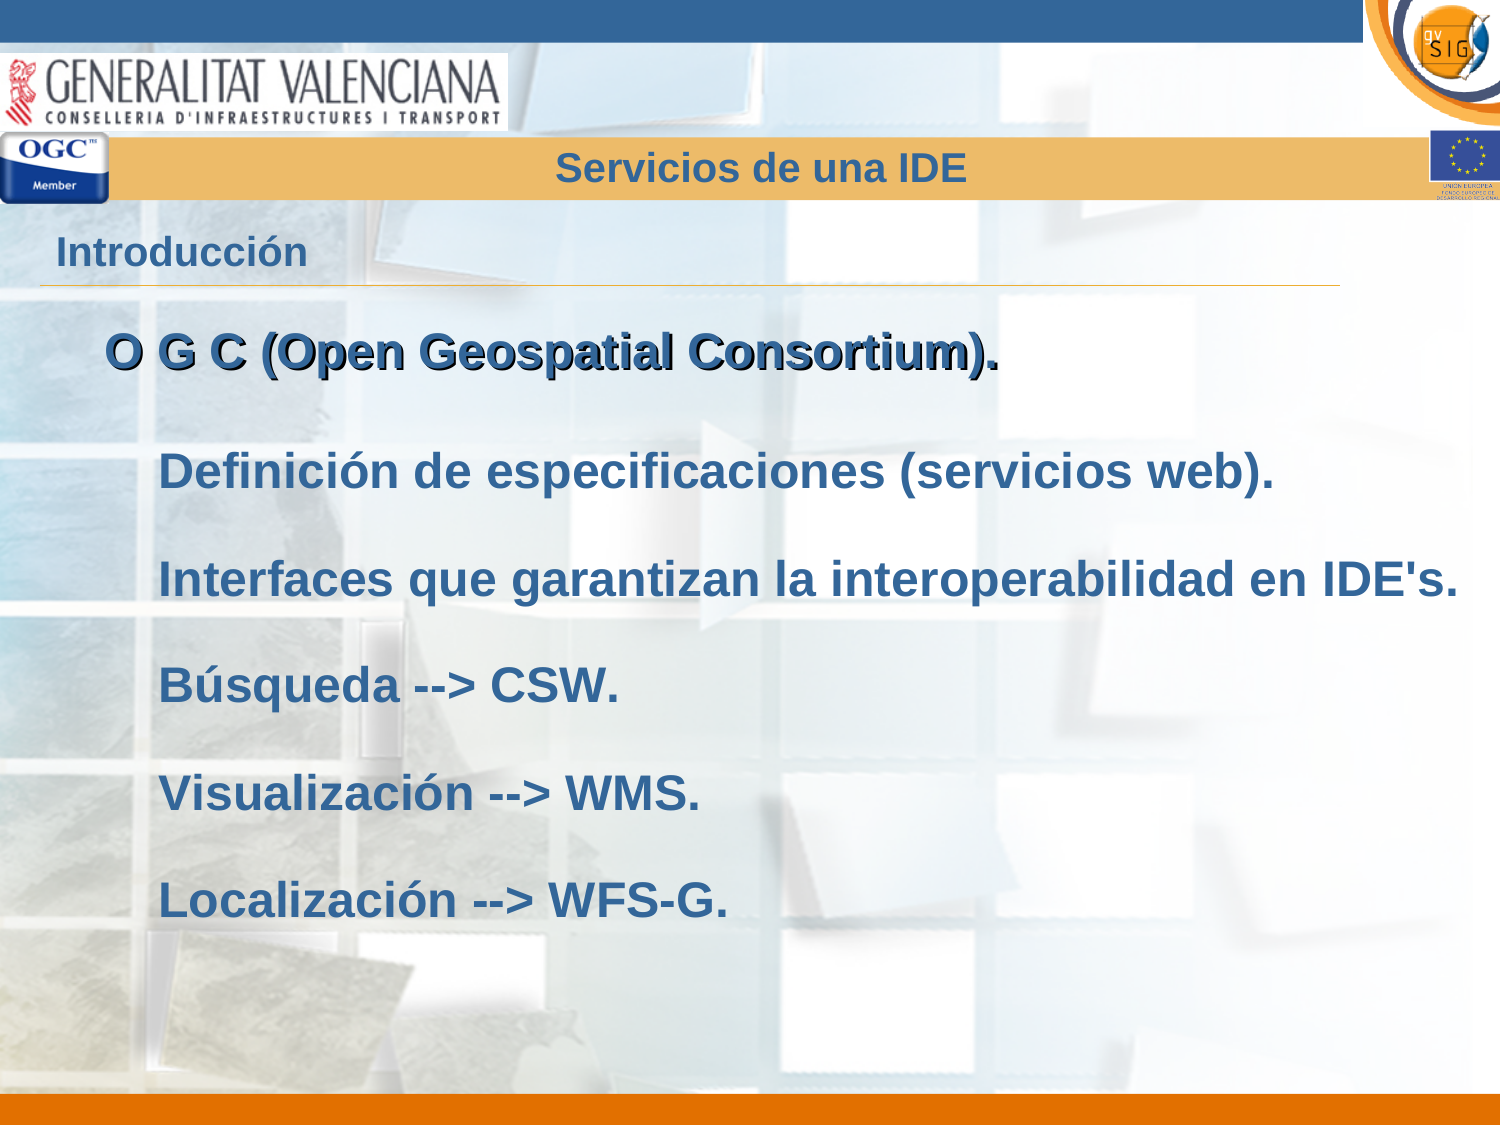

Servicios de una IDE
Introducción
O G C (Open Geospatial Consortium).
 Definición de especificaciones (servicios web).
 Interfaces que garantizan la interoperabilidad en IDE's.
 Búsqueda --> CSW.
 Visualización --> WMS.
 Localización --> WFS-G.